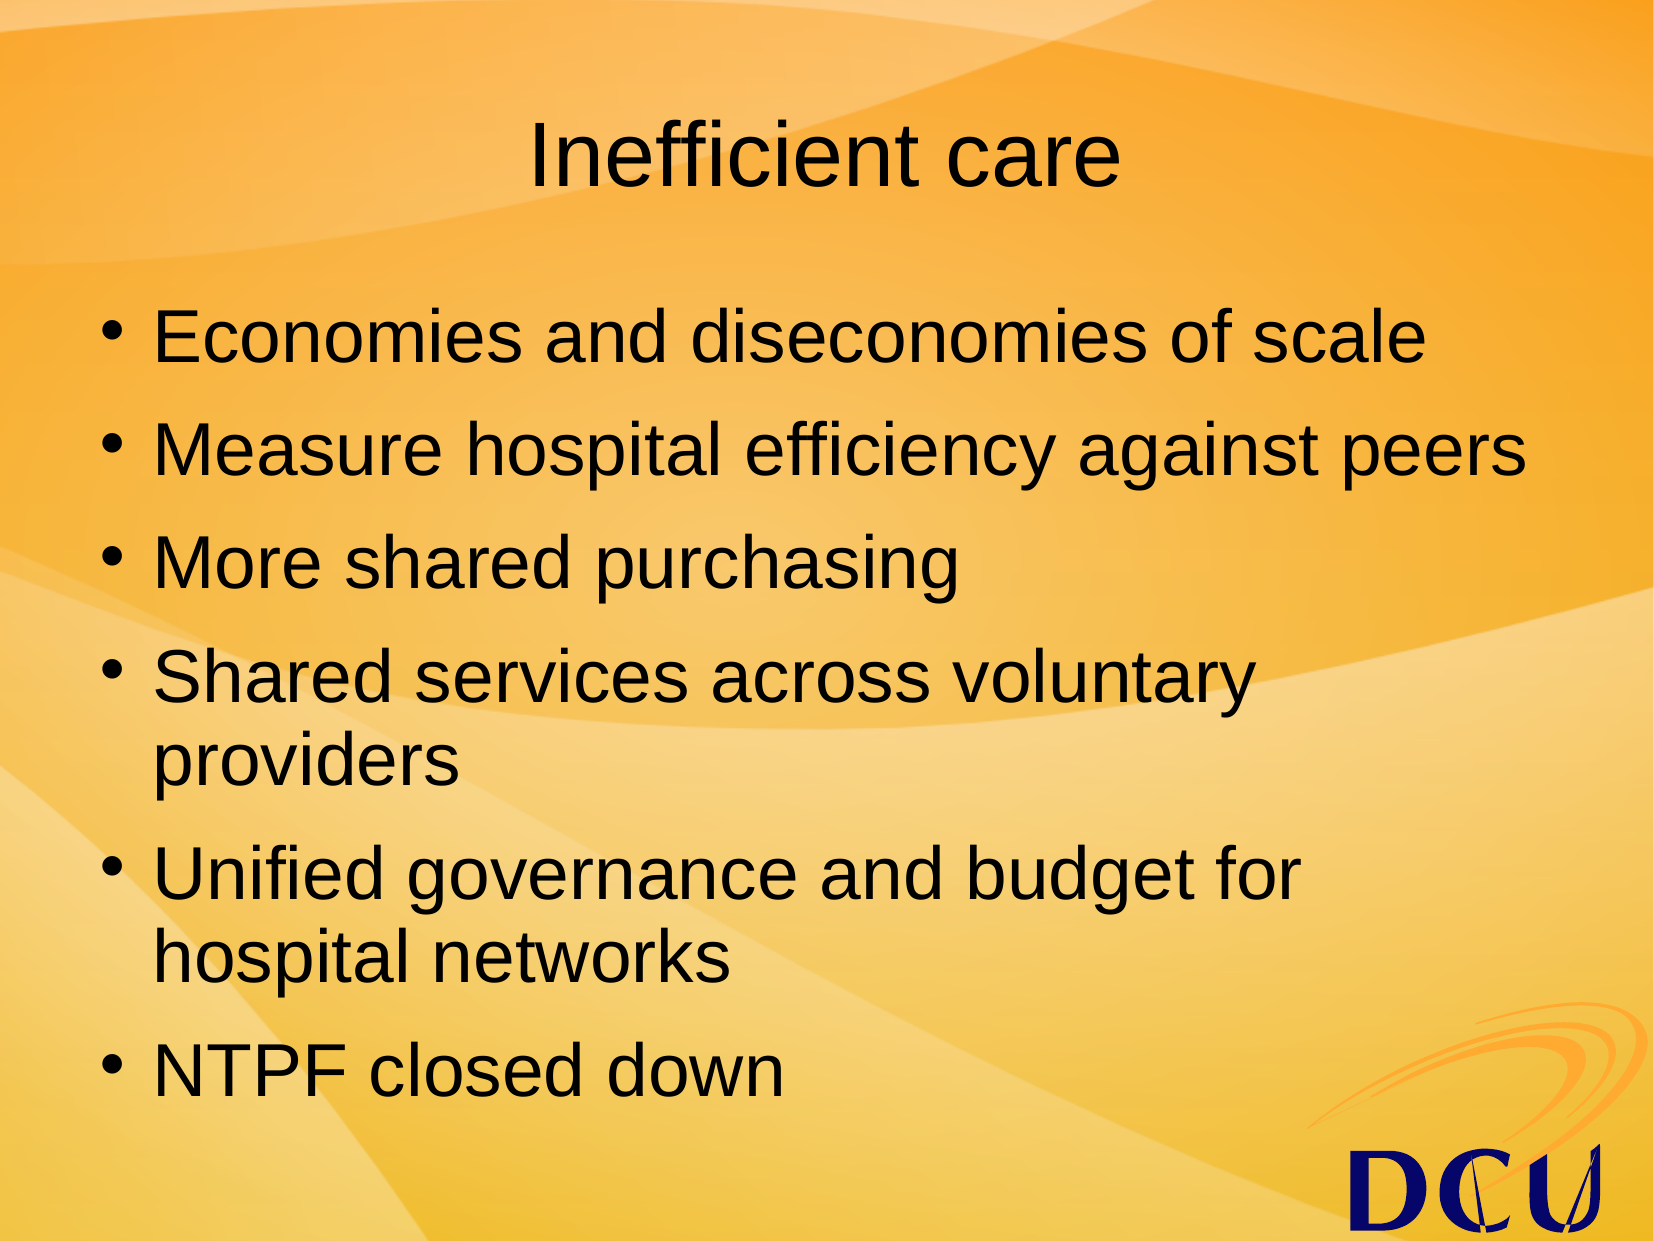

# Inefficient care
Economies and diseconomies of scale
Measure hospital efficiency against peers
More shared purchasing
Shared services across voluntary providers
Unified governance and budget for hospital networks
NTPF closed down